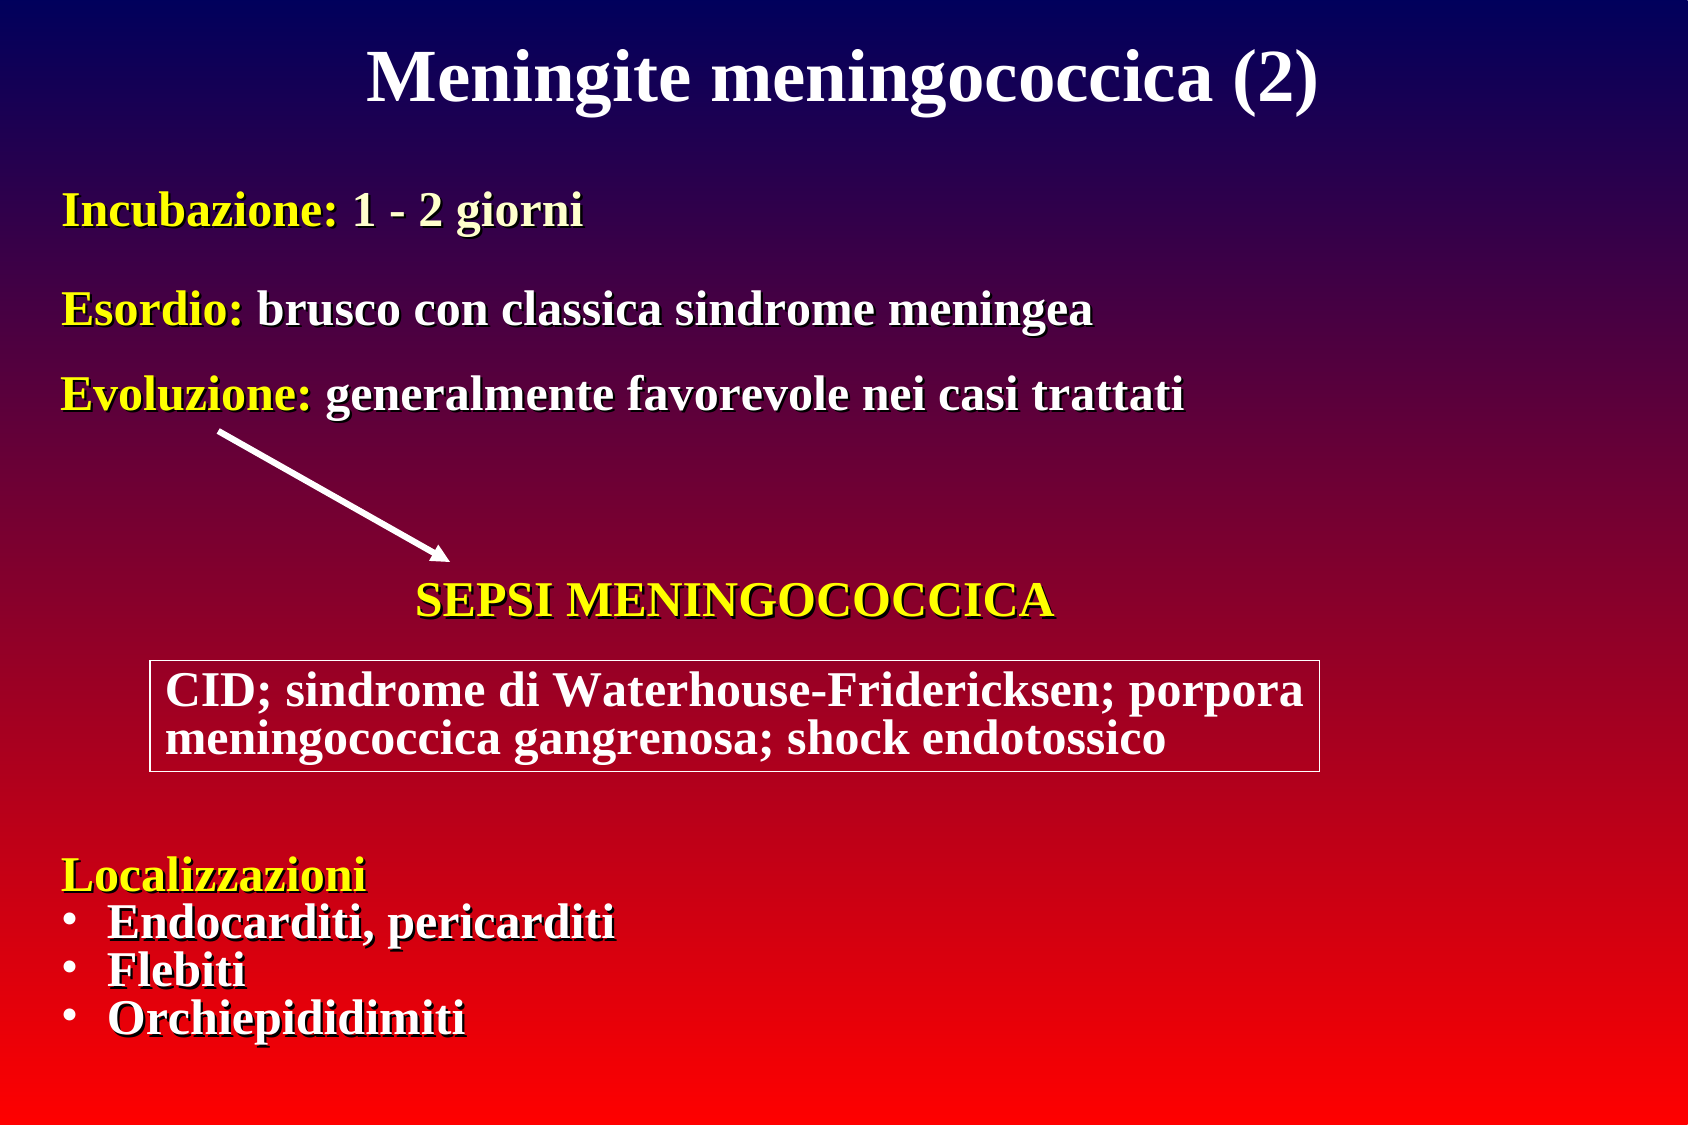

Meningite meningococcica (2)
Incubazione: 1 - 2 giorni
Esordio: brusco con classica sindrome meningea
Evoluzione: generalmente favorevole nei casi trattati
SEPSI MENINGOCOCCICA
CID; sindrome di Waterhouse-Fridericksen; porpora
meningococcica gangrenosa; shock endotossico
Localizzazioni
Endocarditi, pericarditi
Flebiti
Orchiepididimiti